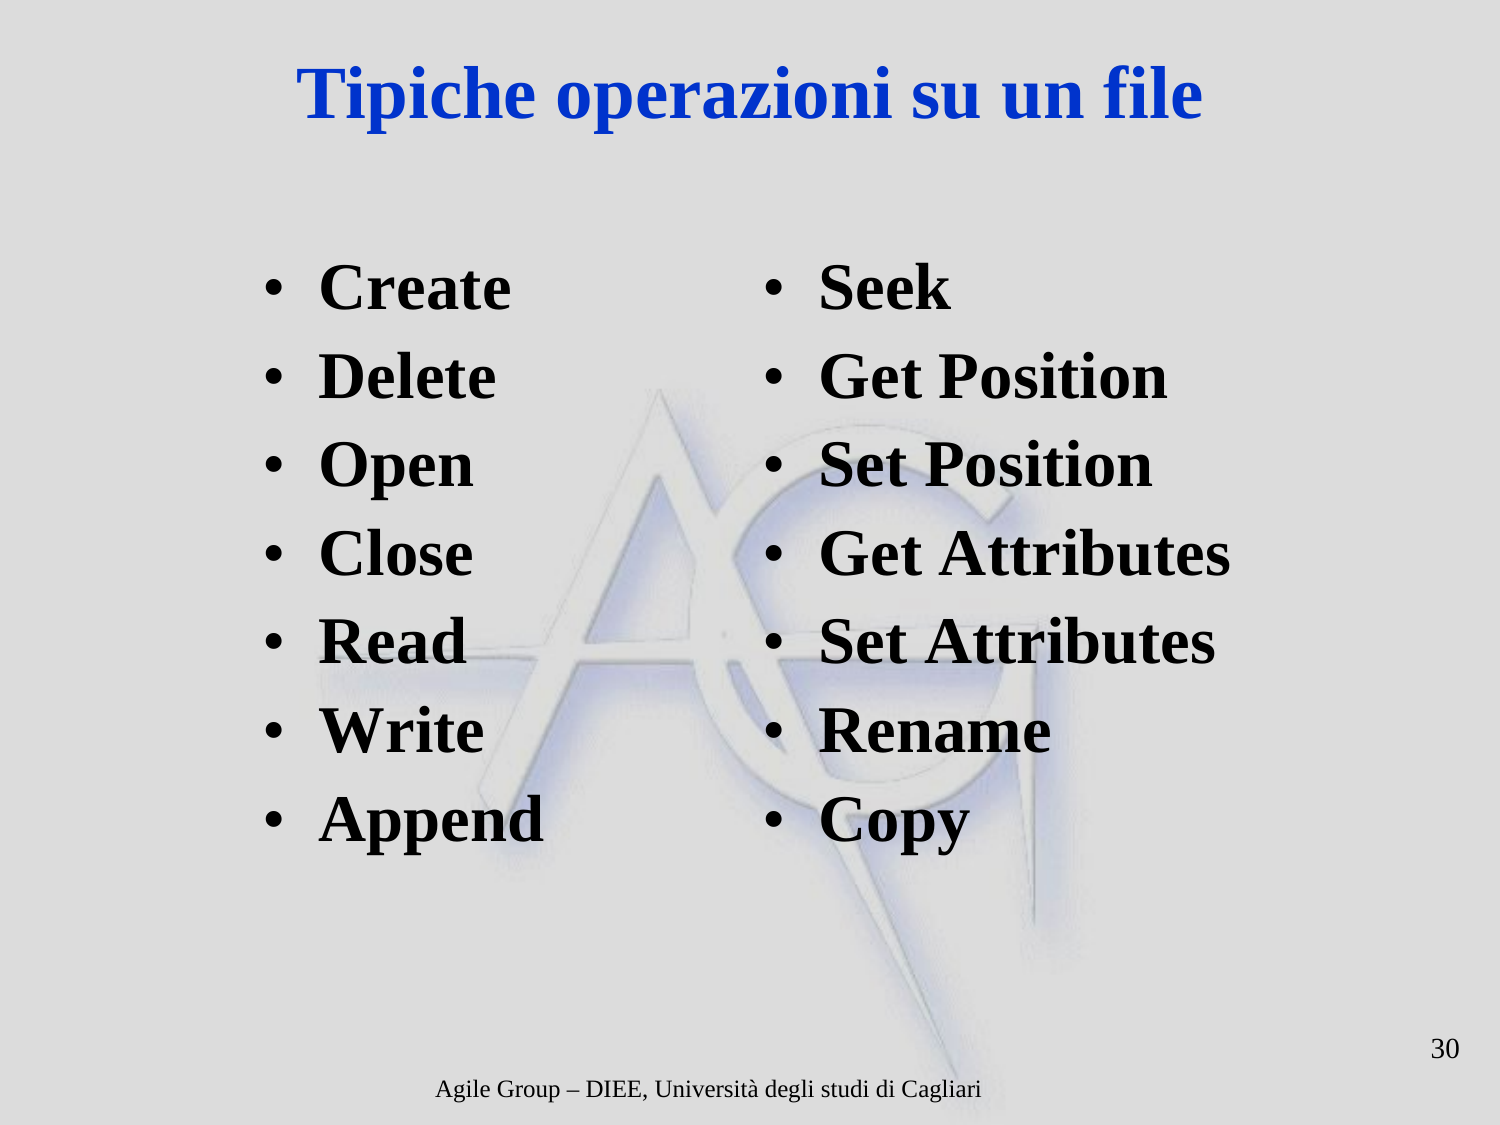

# Tipiche operazioni su un file
Create
Delete
Open
Close
Read
Write
Append
Seek
Get Position
Set Position
Get Attributes
Set Attributes
Rename
Copy
30